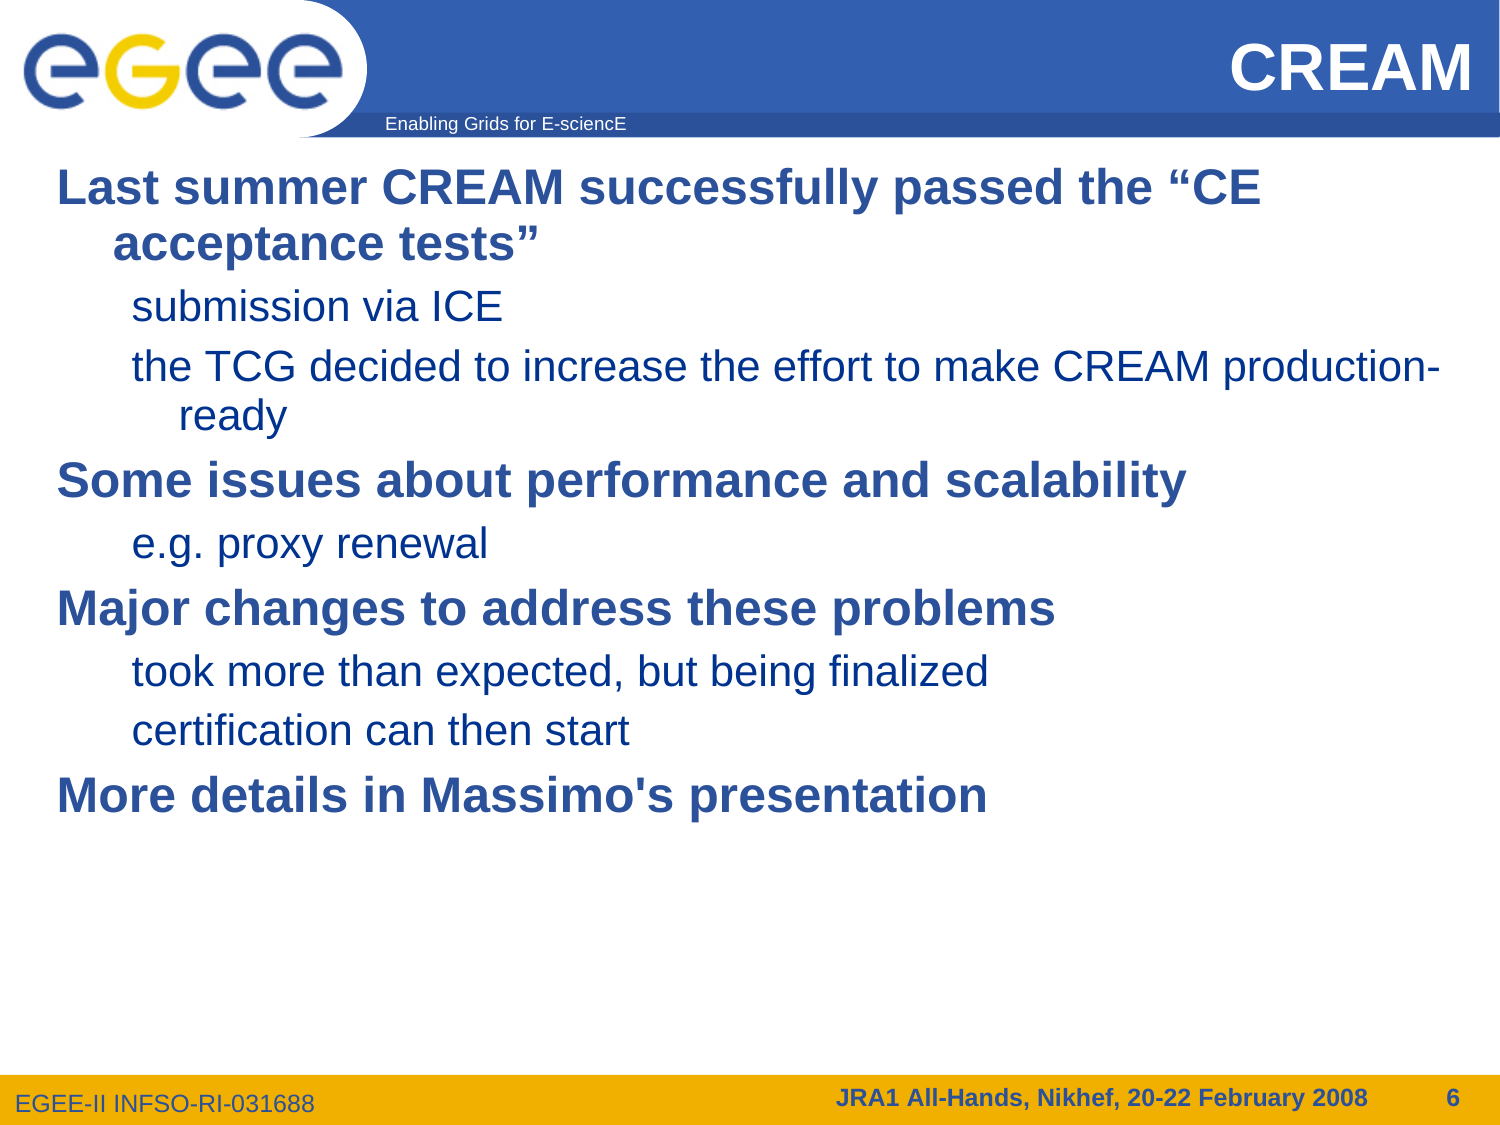

# CREAM
Last summer CREAM successfully passed the “CE acceptance tests”
submission via ICE
the TCG decided to increase the effort to make CREAM production-ready
Some issues about performance and scalability
e.g. proxy renewal
Major changes to address these problems
took more than expected, but being finalized
certification can then start
More details in Massimo's presentation
JRA1 All-Hands, Nikhef, 20-22 February 2008
6